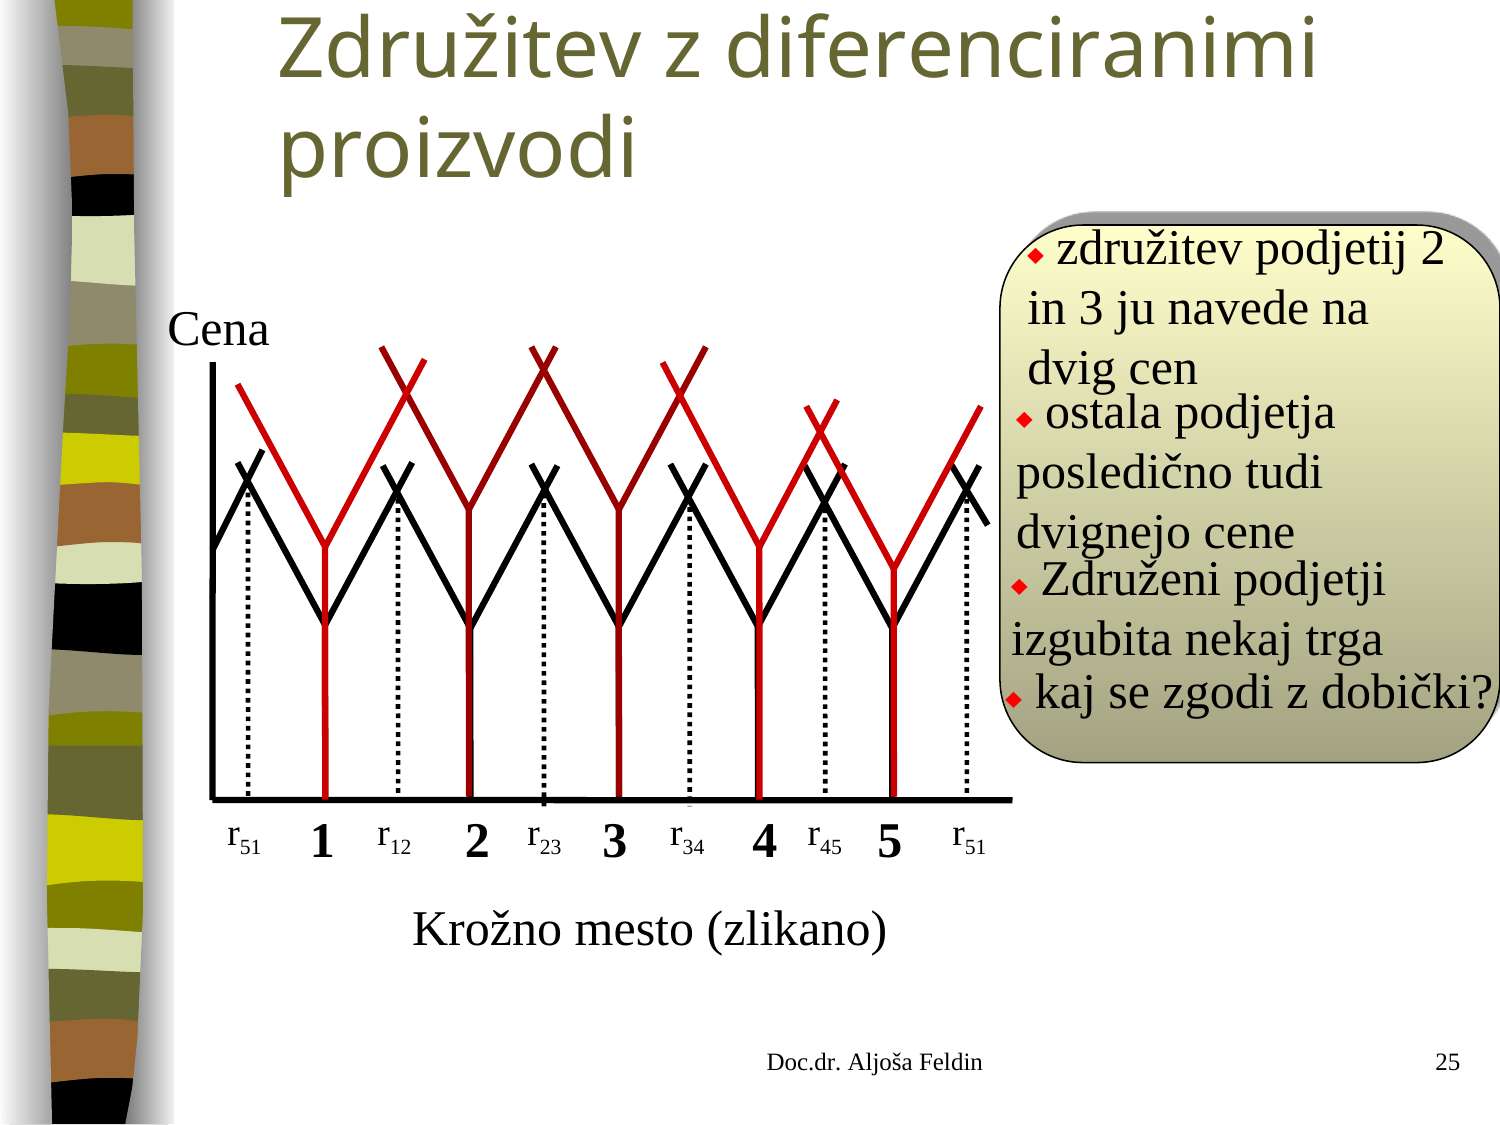

Združitev z diferenciranimi proizvodi
 združitev podjetij 2 in 3 ju navede na dvig cen
Cena
r51
1
r12
2
r23
3
r34
4
r45
5
r51
Krožno mesto (zlikano)
 ostala podjetja posledično tudi dvignejo cene
 Združeni podjetji izgubita nekaj trga
 kaj se zgodi z dobički?
Doc.dr. Aljoša Feldin